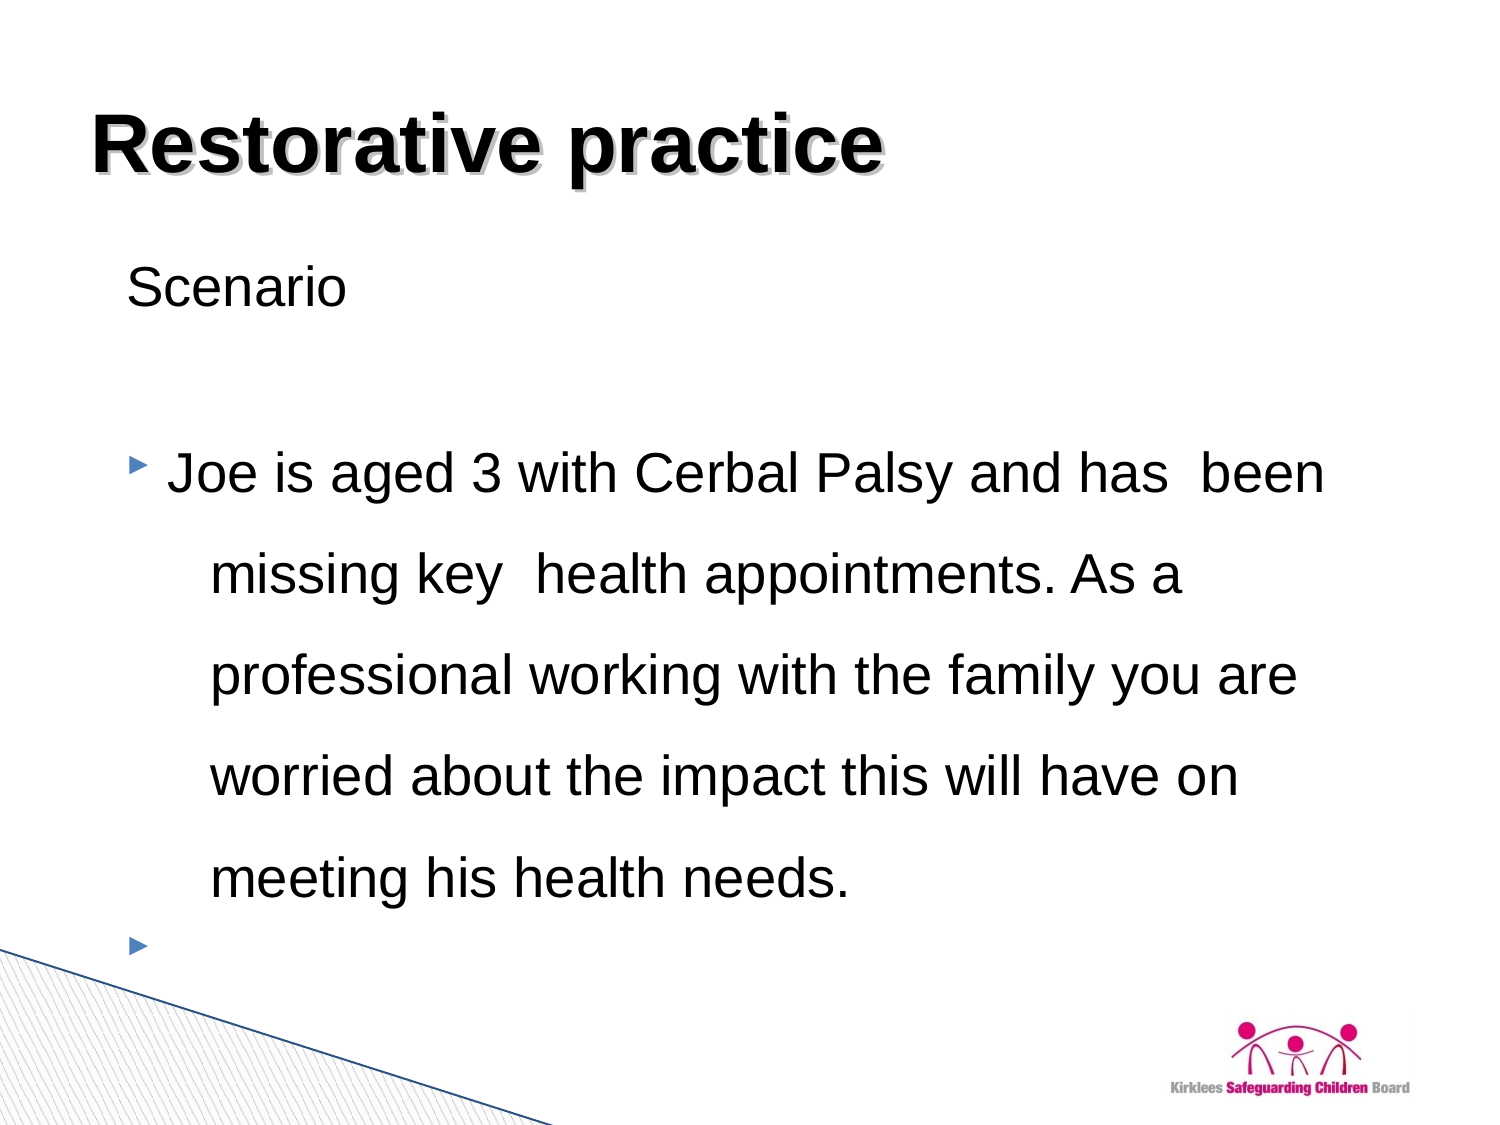

# Restorative practice
Scenario
Joe is aged 3 with Cerbal Palsy and has  been missing key  health appointments. As a professional working with the family you are worried about the impact this will have on meeting his health needs.